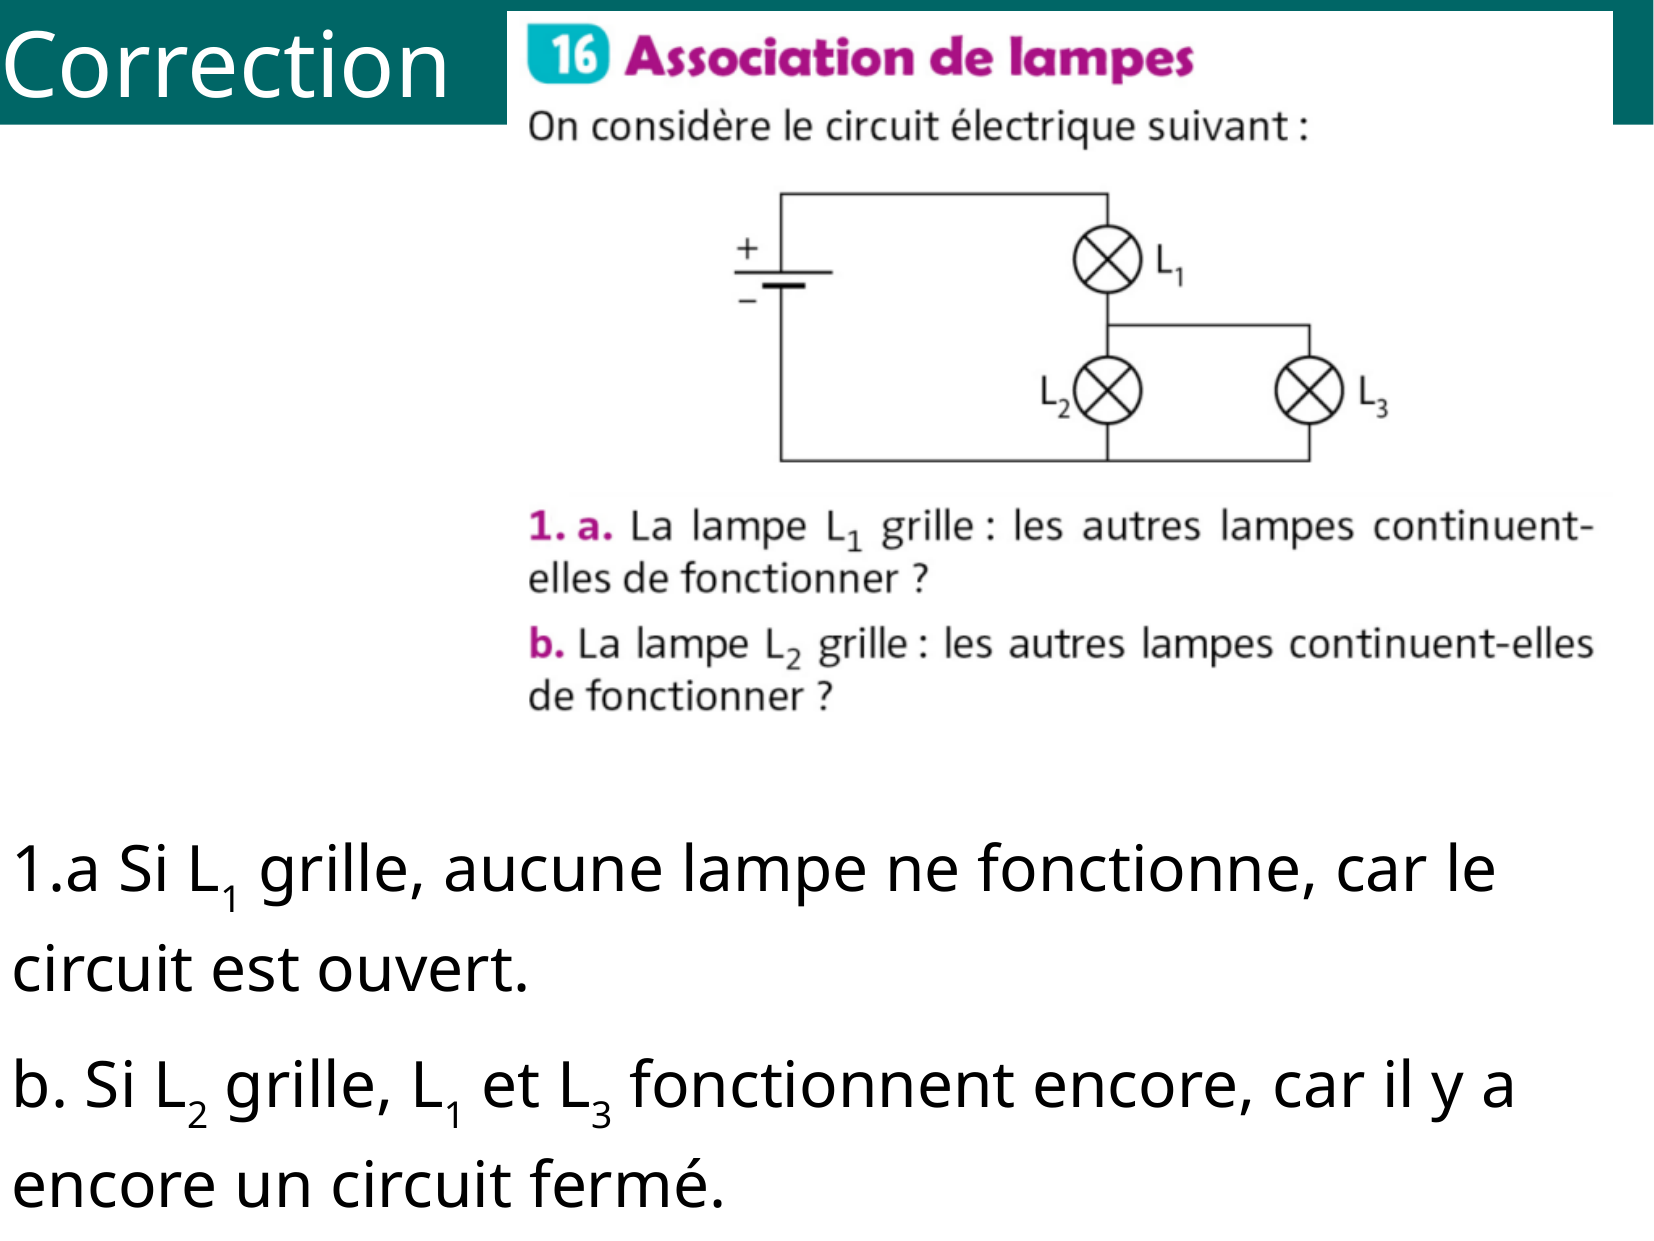

# Correction
1.a Si L1 grille, aucune lampe ne fonctionne, car le circuit est ouvert.
b. Si L2 grille, L1 et L3 fonctionnent encore, car il y a encore un circuit fermé.